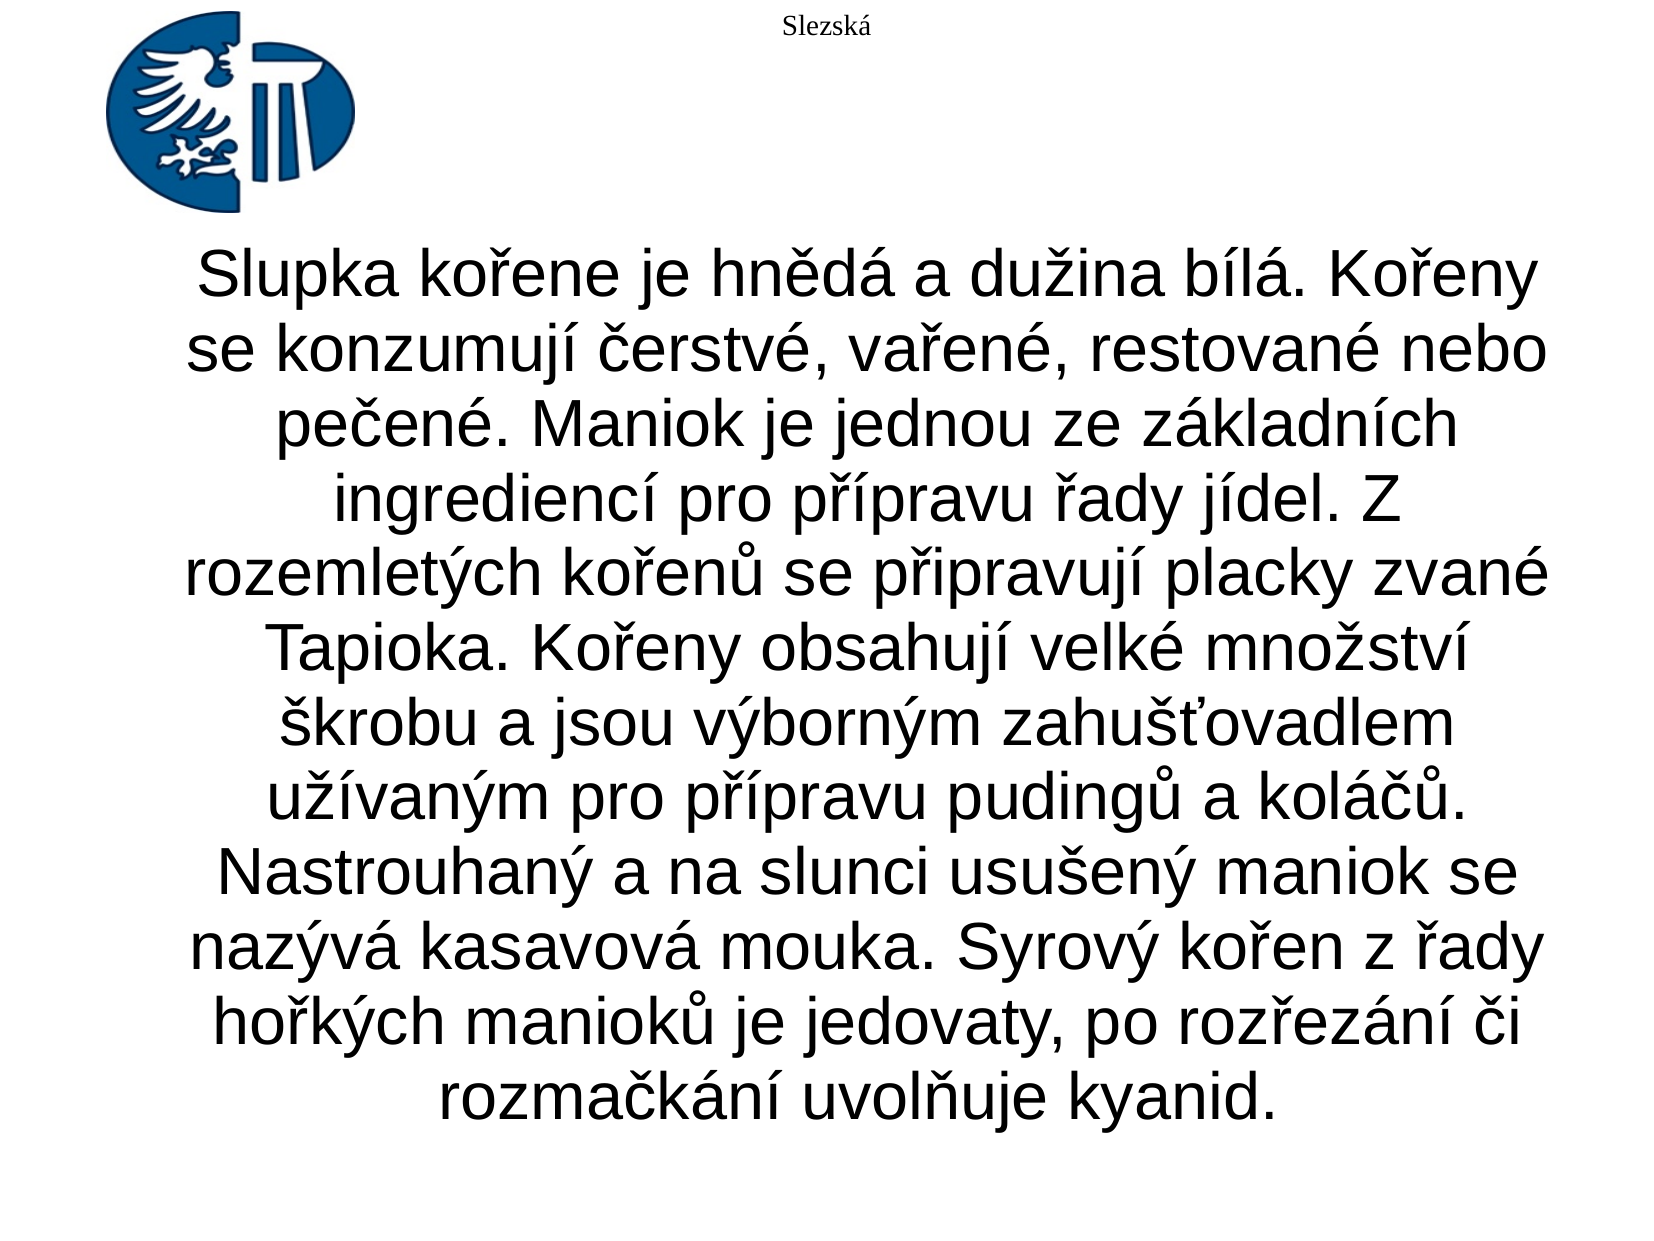

ahoj
# Slupka kořene je hnědá a dužina bílá. Kořeny se konzumují čerstvé, vařené, restované nebo pečené. Maniok je jednou ze základních ingrediencí pro přípravu řady jídel. Z rozemletých kořenů se připravují placky zvané Tapioka. Kořeny obsahují velké množství škrobu a jsou výborným zahušťovadlem užívaným pro přípravu pudingů a koláčů. Nastrouhaný a na slunci usušený maniok se nazývá kasavová mouka. Syrový kořen z řady hořkých manioků je jedovaty, po rozřezání či rozmačkání uvolňuje kyanid.